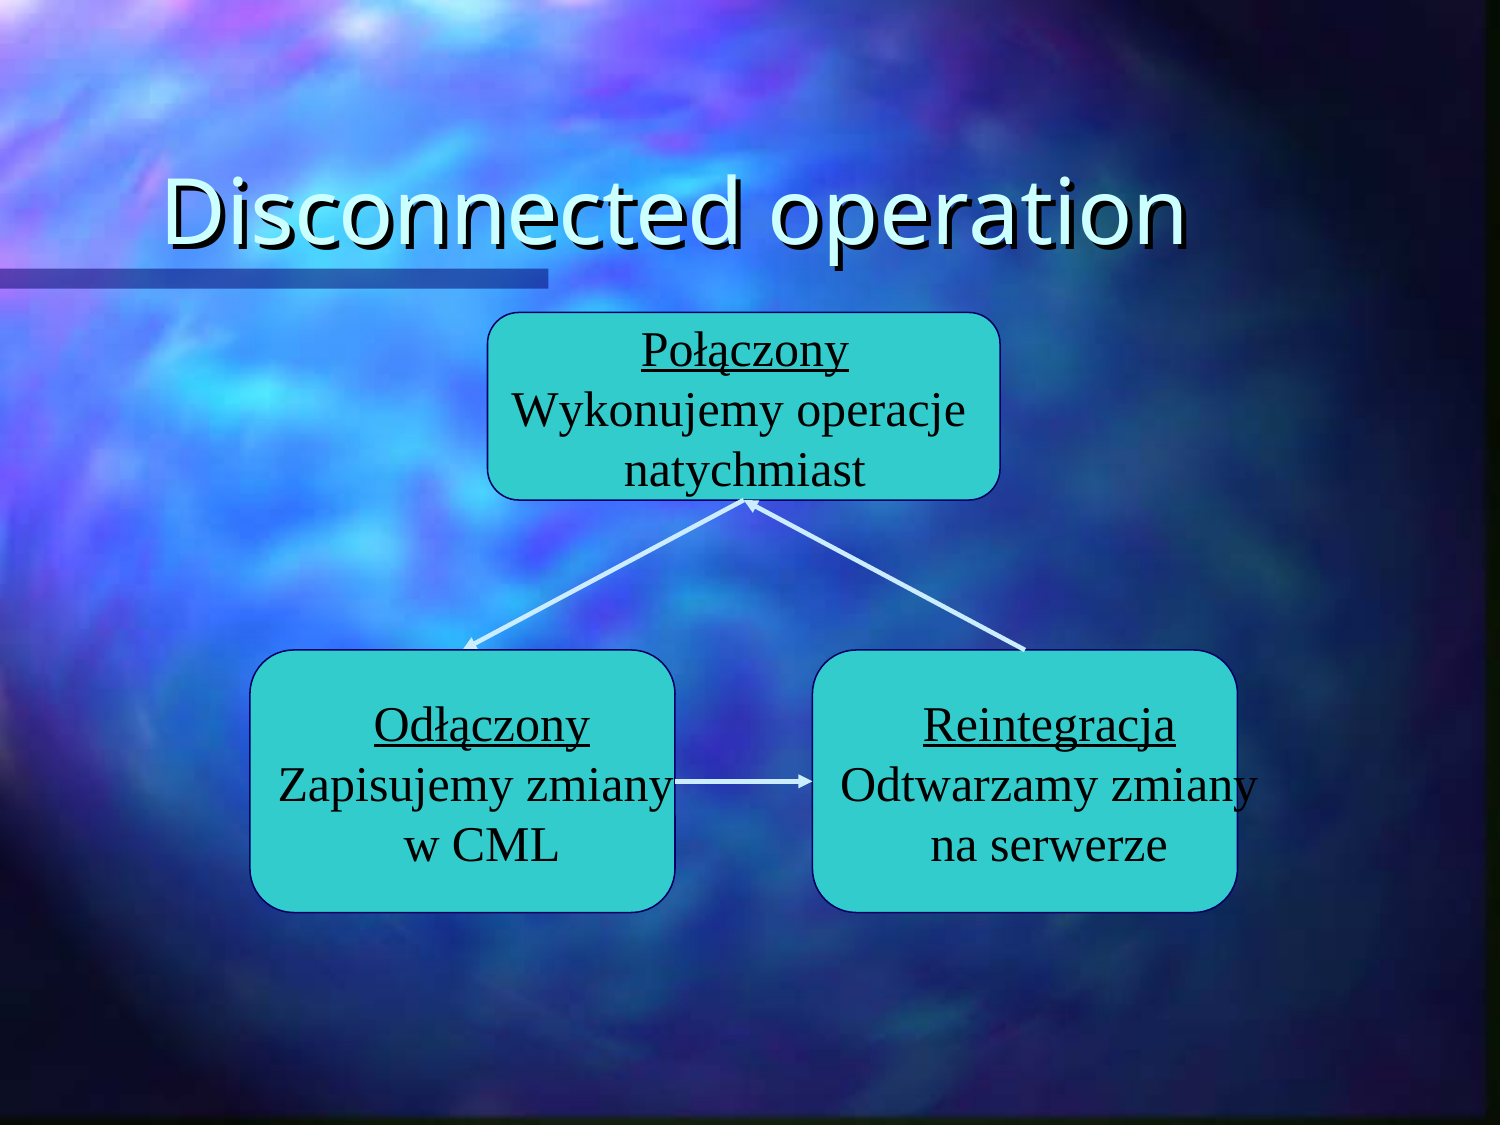

# Disconnected operation
Połączony
Wykonujemy operacje
natychmiast
Odłączony
Zapisujemy zmiany
w CML
Reintegracja
Odtwarzamy zmiany
na serwerze